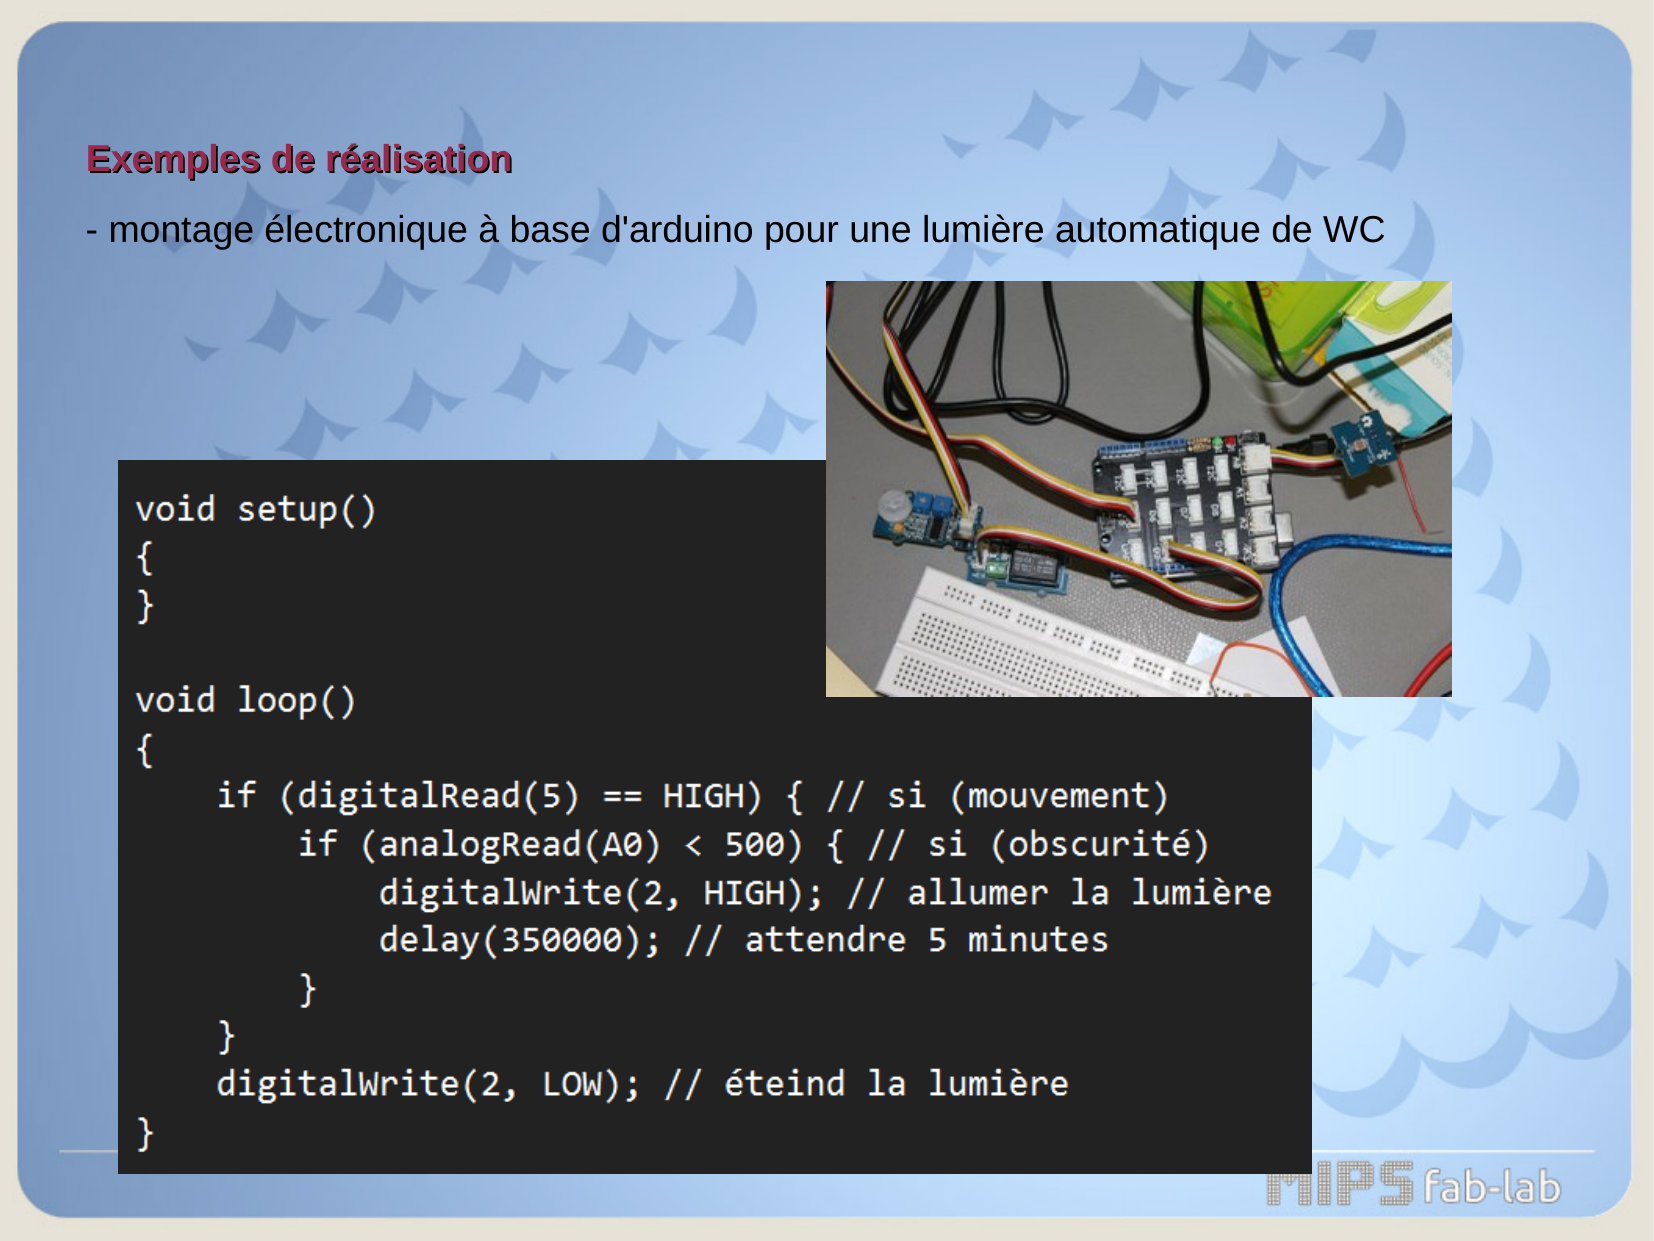

Exemples de réalisation
- montage électronique à base d'arduino pour une lumière automatique de WC